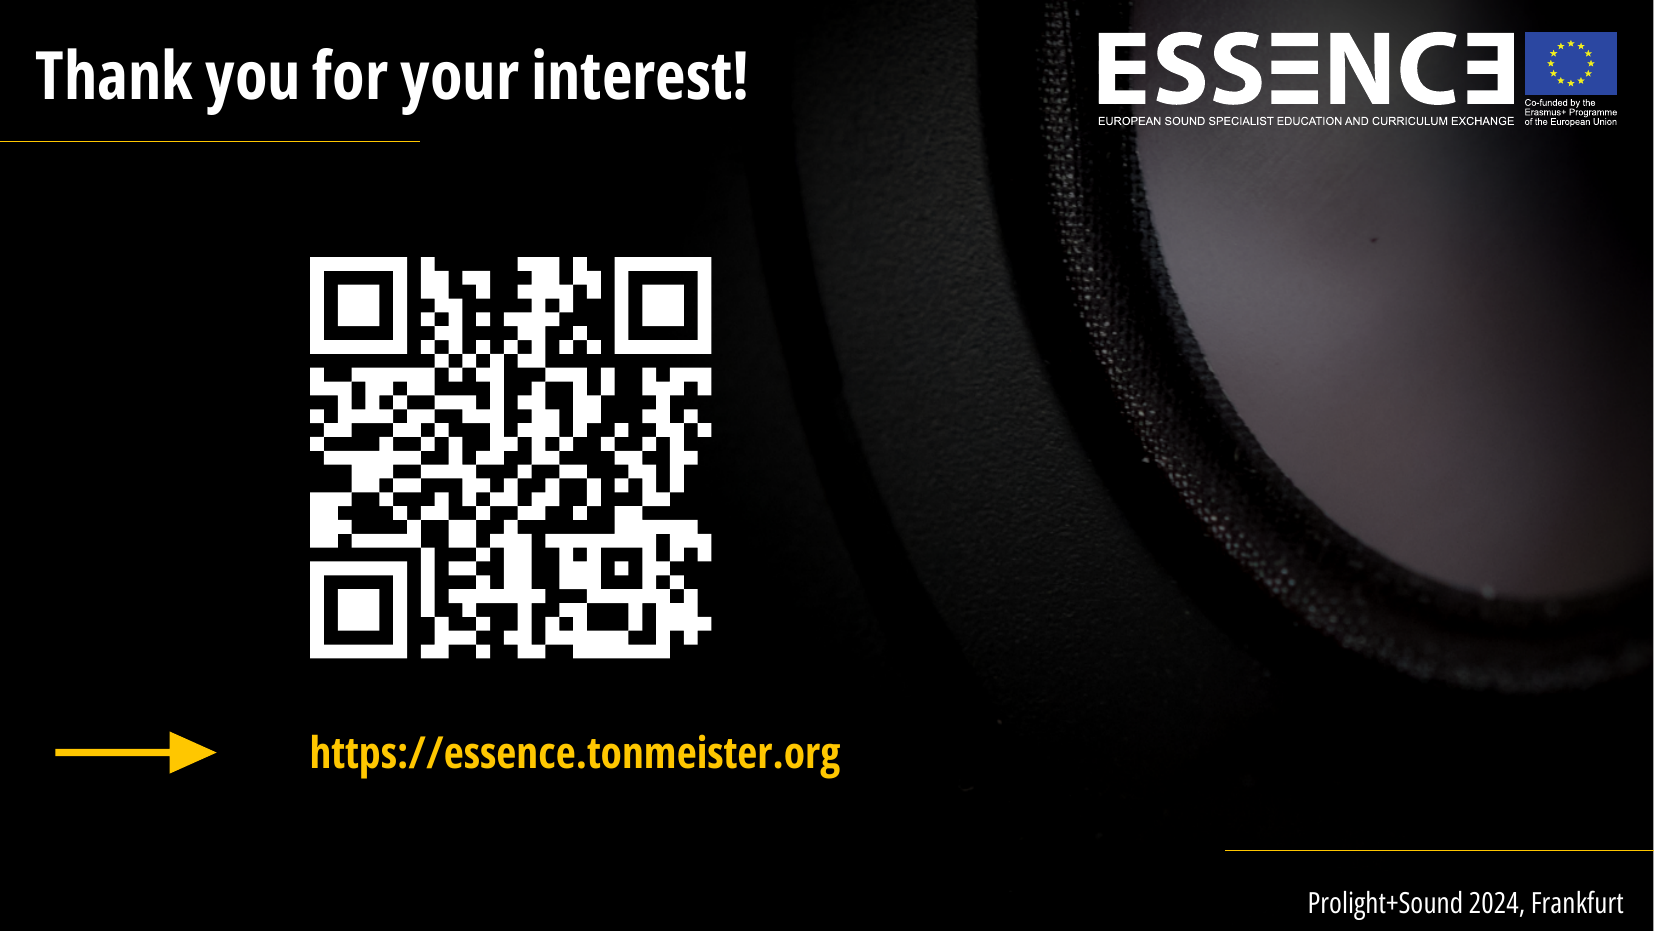

# Thank you for your interest!
https://essence.tonmeister.org